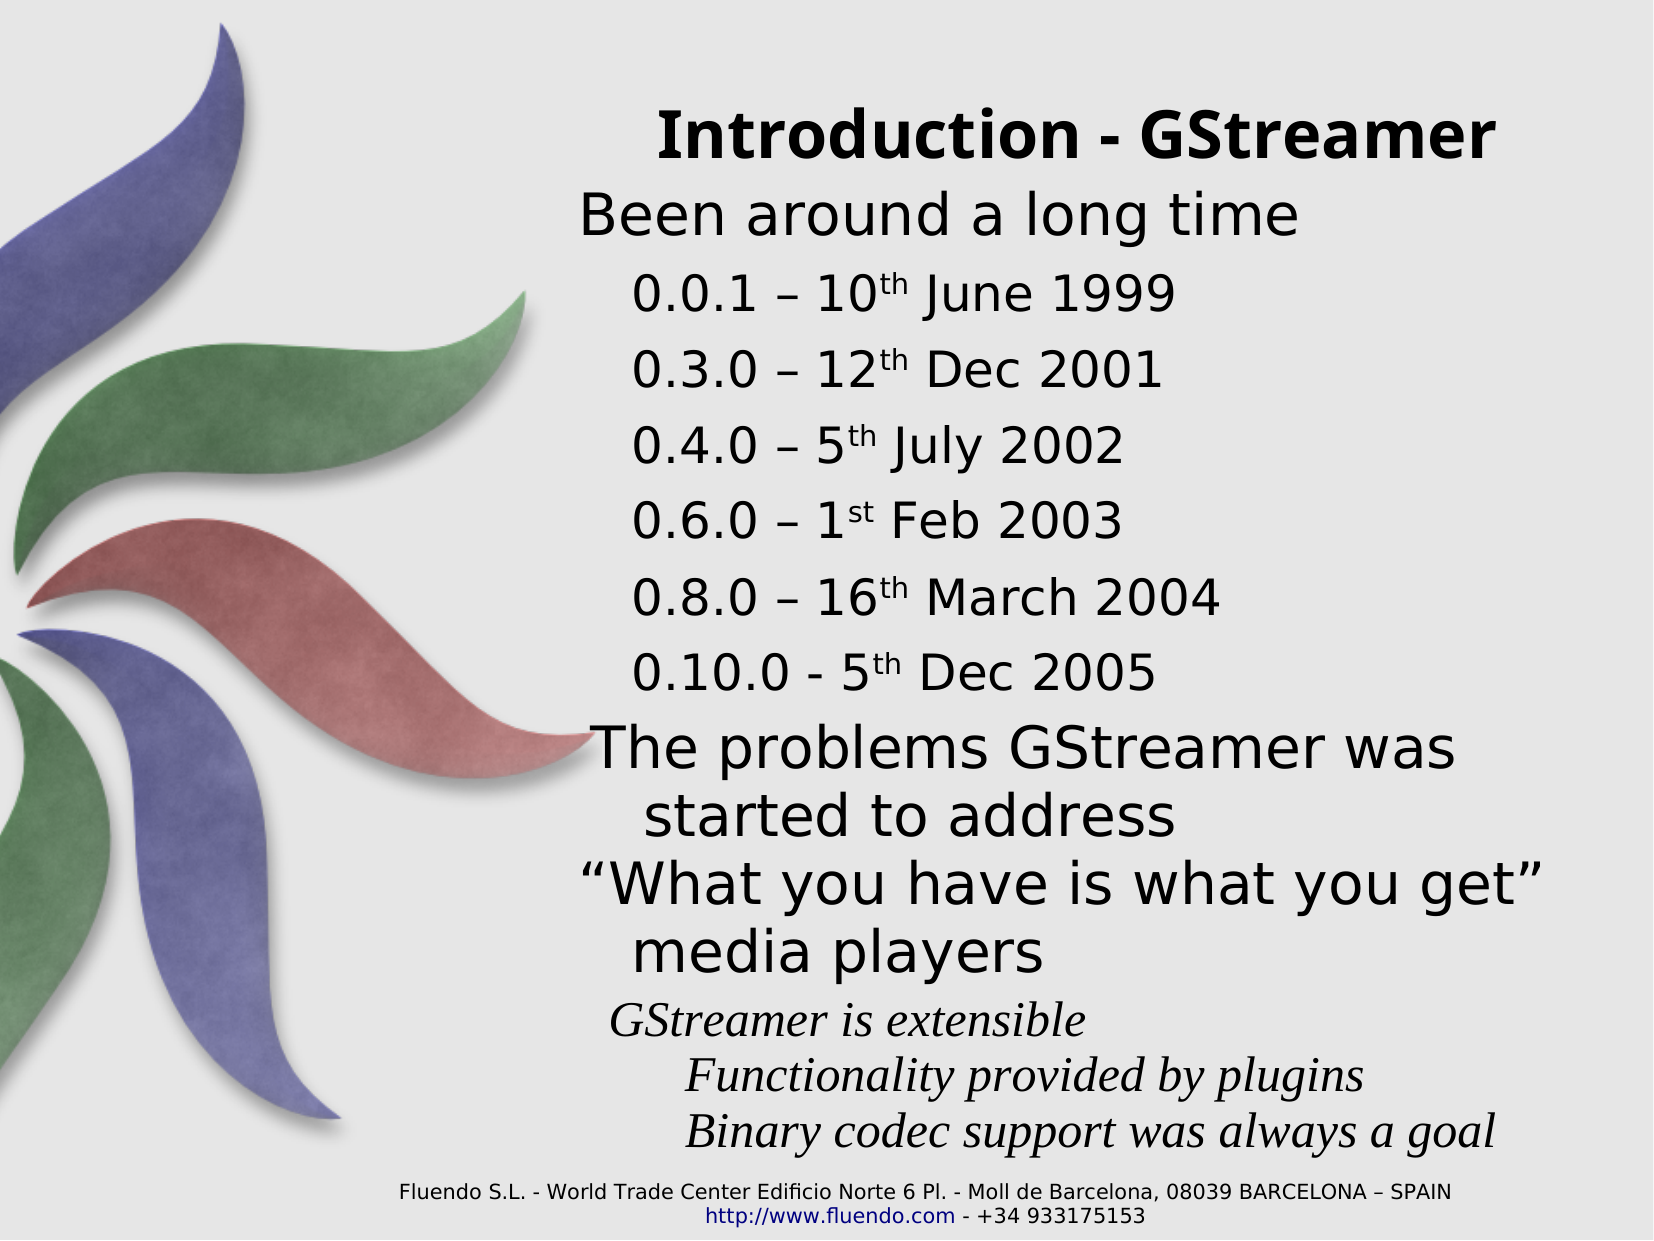

# Introduction - GStreamer
Been around a long time
0.0.1 – 10th June 1999
0.3.0 – 12th Dec 2001
0.4.0 – 5th July 2002
0.6.0 – 1st Feb 2003
0.8.0 – 16th March 2004
0.10.0 - 5th Dec 2005
The problems GStreamer was started to address
“What you have is what you get” media players
GStreamer is extensible
Functionality provided by plugins
Binary codec support was always a goal